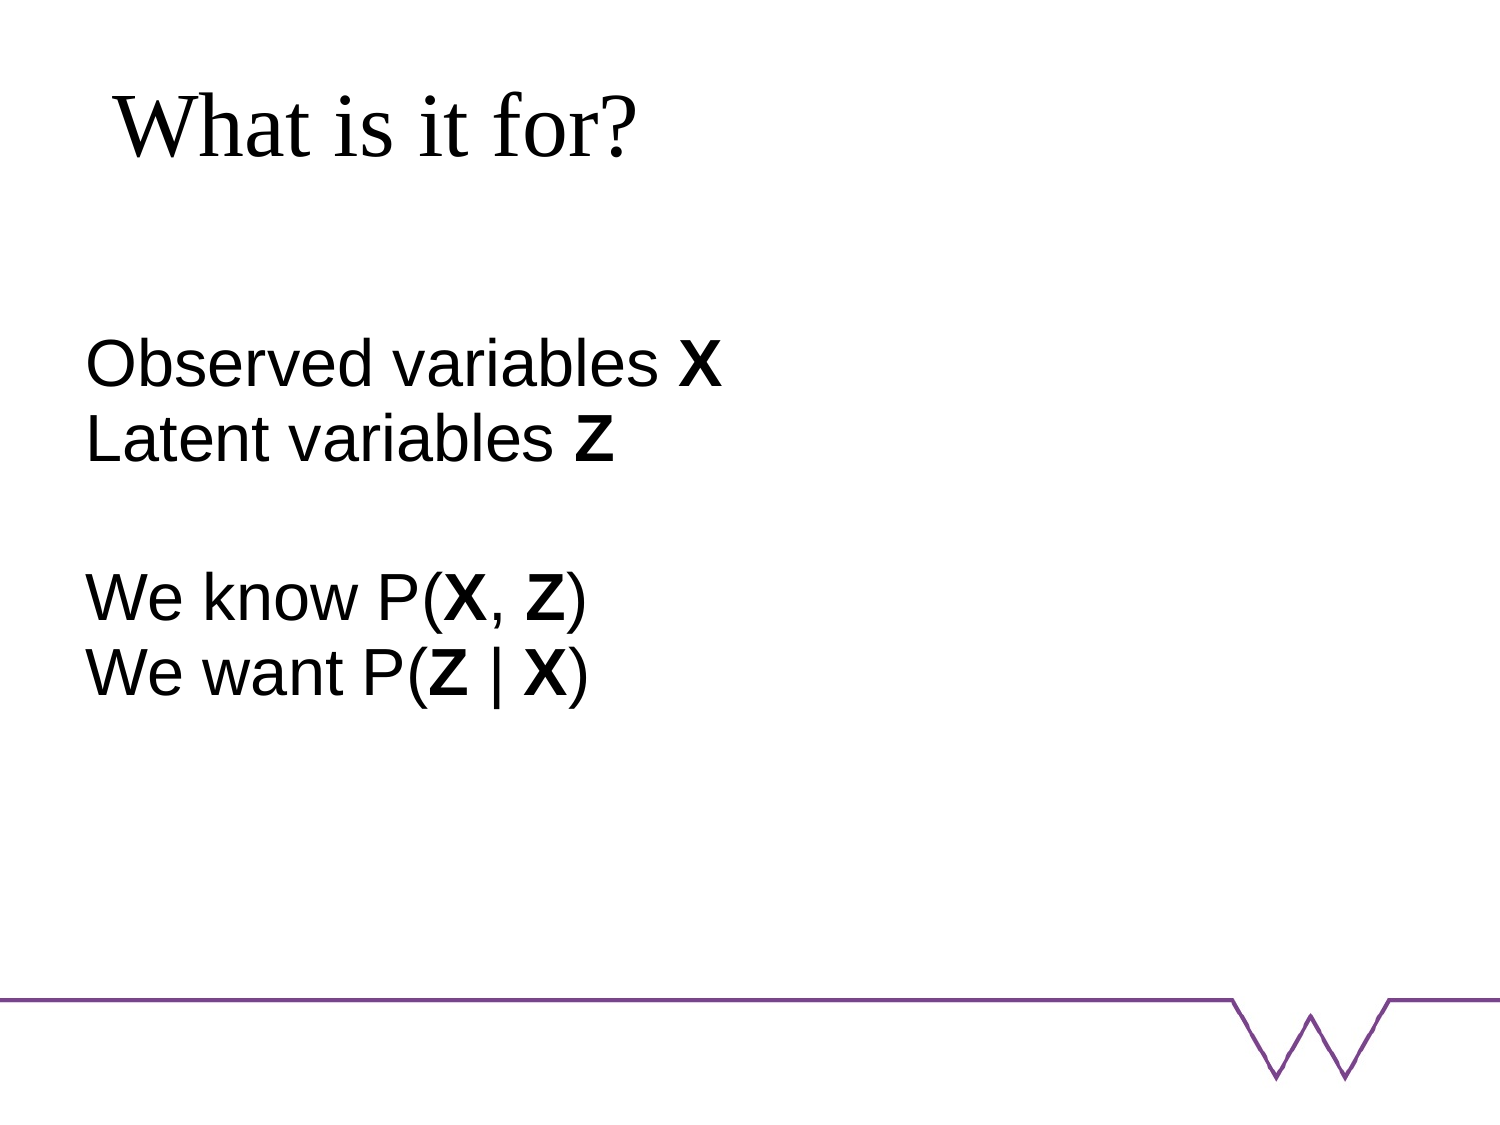

# What is it for?
Observed variables X
Latent variables Z
We know P(X, Z)
We want P(Z | X)